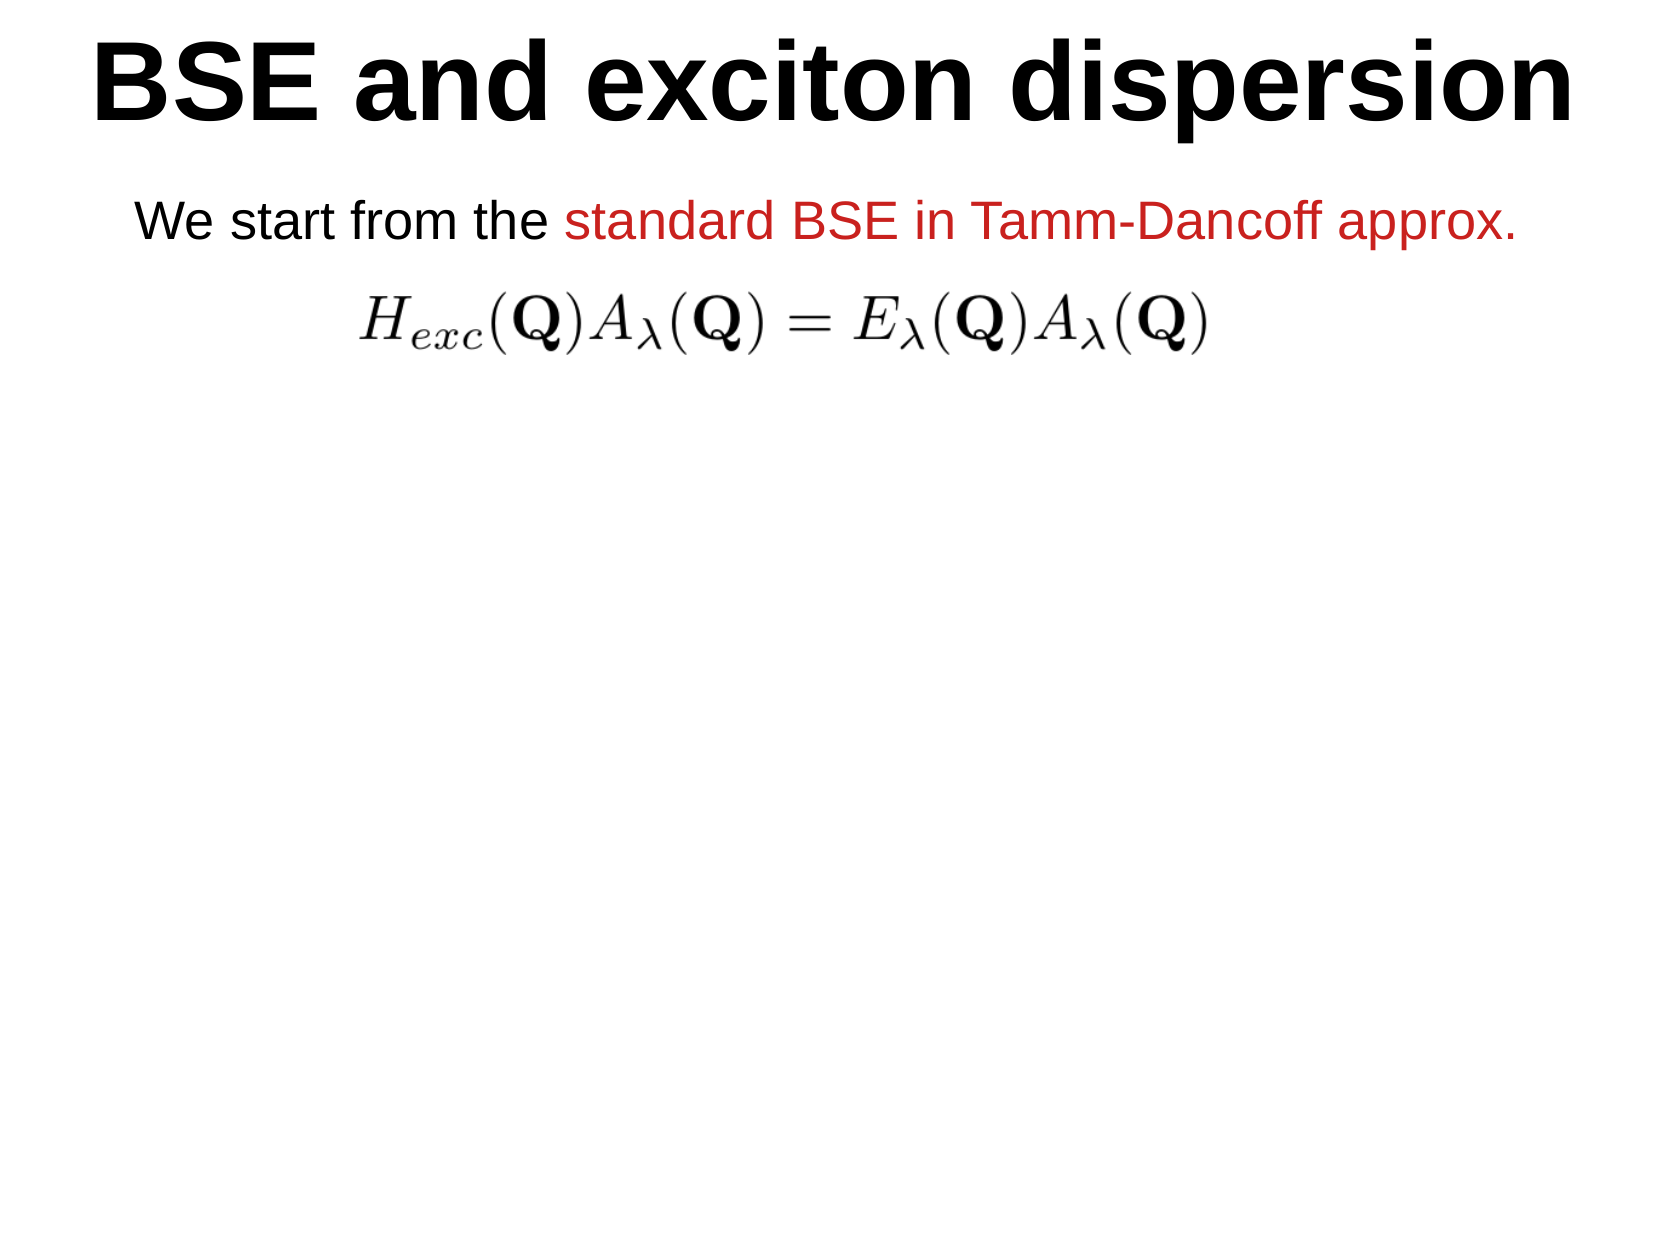

# BSE and exciton dispersion
We start from the standard BSE in Tamm-Dancoff approx.